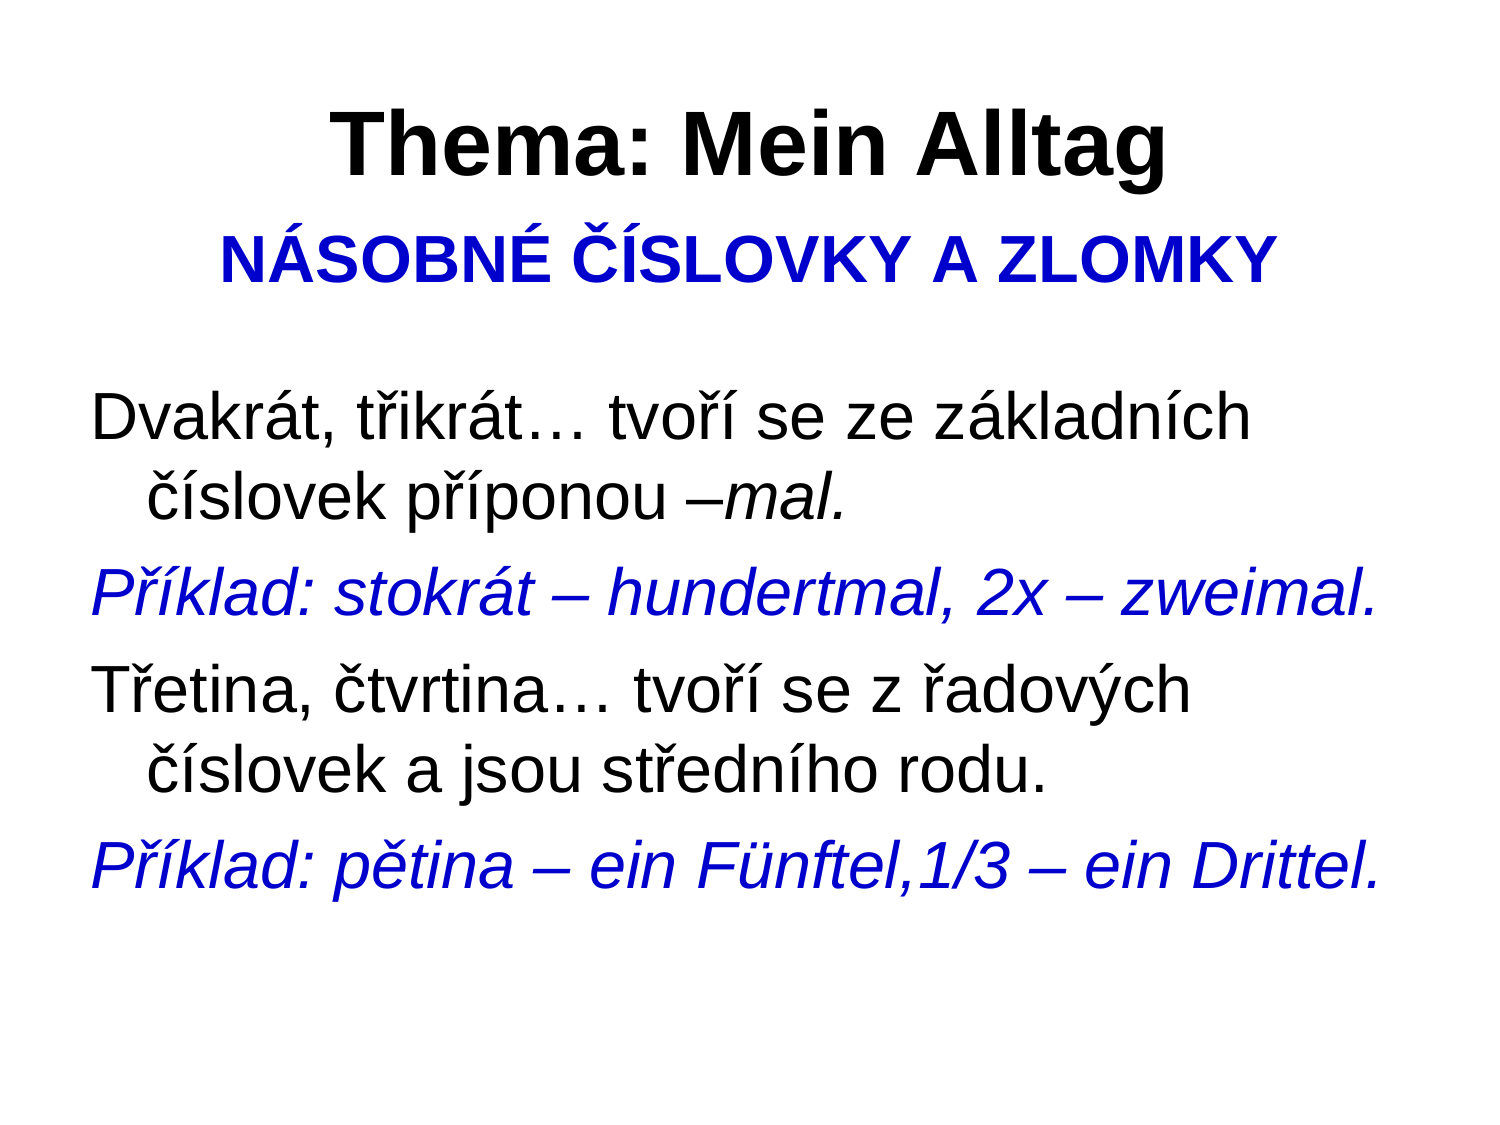

# Thema: Mein Alltag
NÁSOBNÉ ČÍSLOVKY A ZLOMKY
Dvakrát, třikrát… tvoří se ze základních číslovek příponou –mal.
Příklad: stokrát – hundertmal, 2x – zweimal.
Třetina, čtvrtina… tvoří se z řadových číslovek a jsou středního rodu.
Příklad: pětina – ein Fünftel,1/3 – ein Drittel.